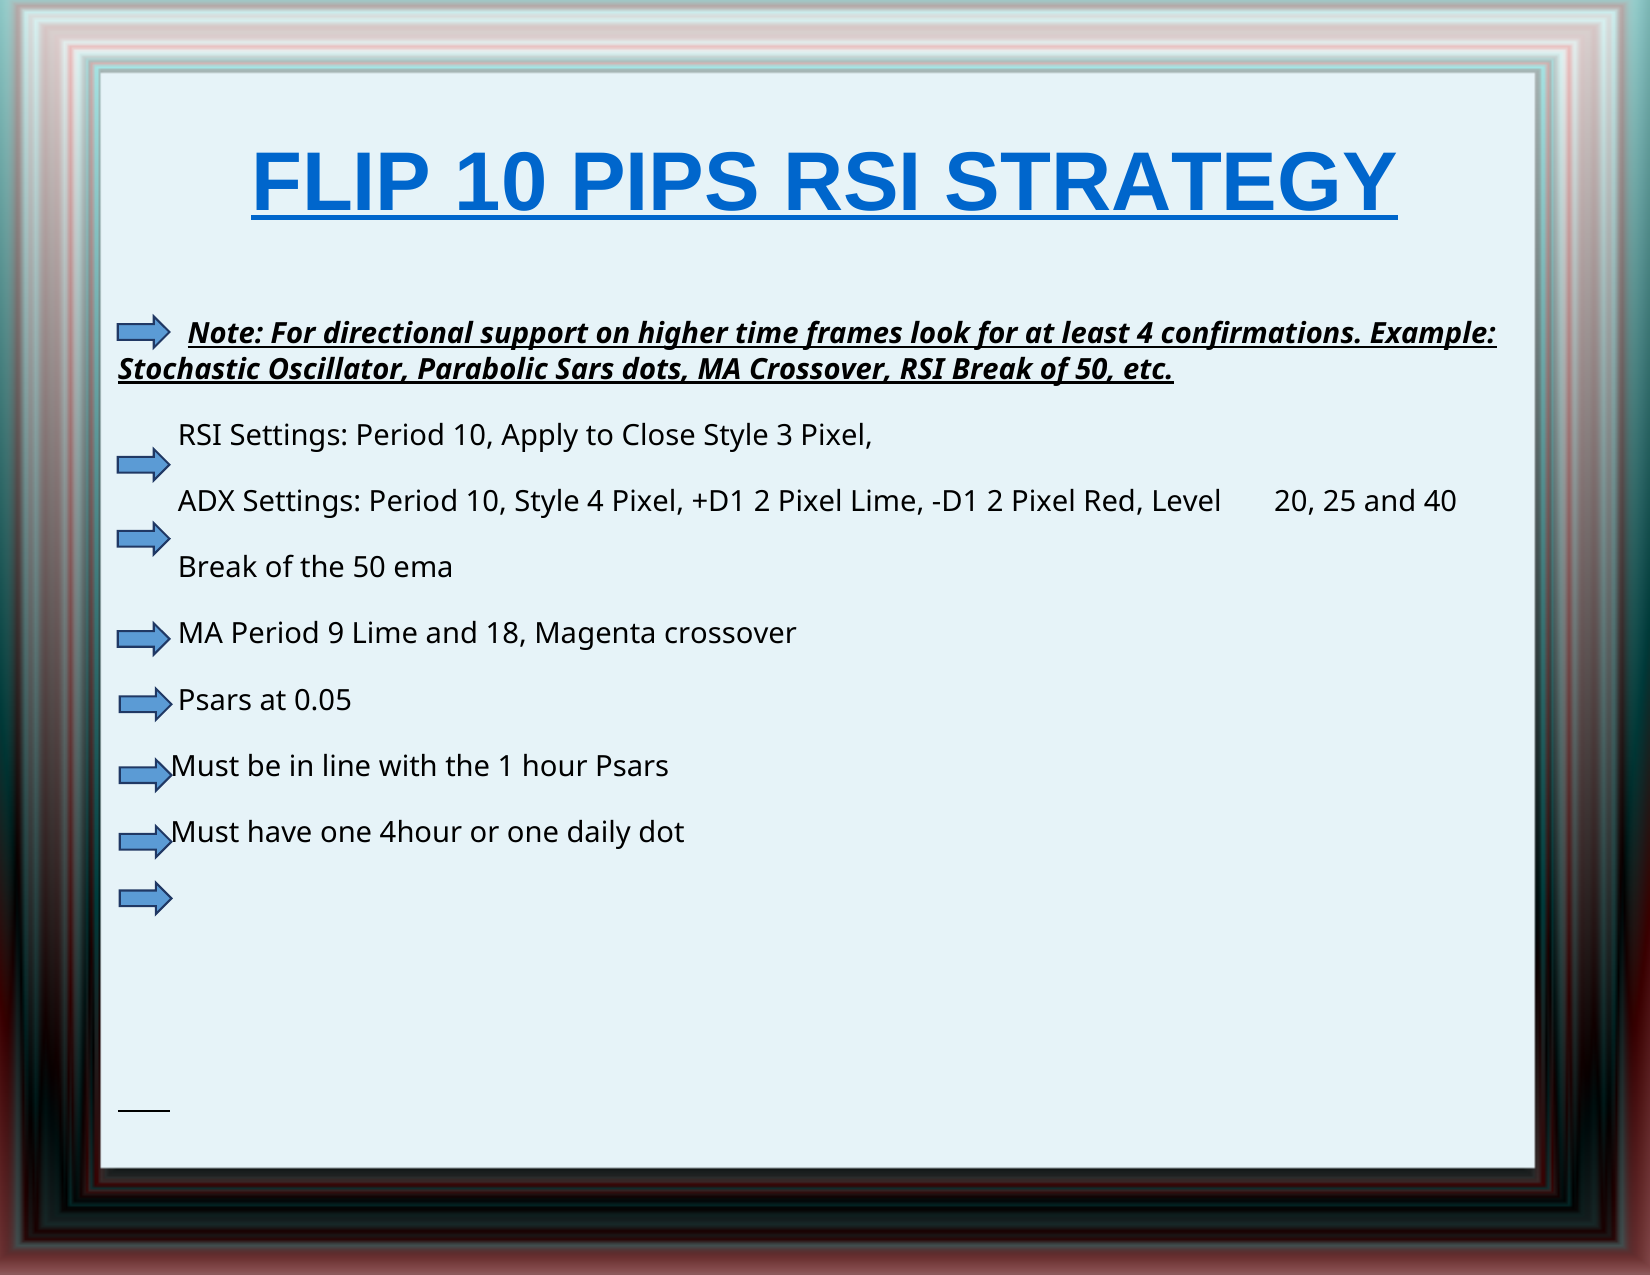

# FLIP 10 PIPS RSI STRATEGY
 Note: For directional support on higher time frames look for at least 4 confirmations. Example: Stochastic Oscillator, Parabolic Sars dots, MA Crossover, RSI Break of 50, etc.
 RSI Settings: Period 10, Apply to Close Style 3 Pixel,
 ADX Settings: Period 10, Style 4 Pixel, +D1 2 Pixel Lime, -D1 2 Pixel Red, Level 20, 25 and 40
 Break of the 50 ema
 MA Period 9 Lime and 18, Magenta crossover
 Psars at 0.05
 Must be in line with the 1 hour Psars
 Must have one 4hour or one daily dot